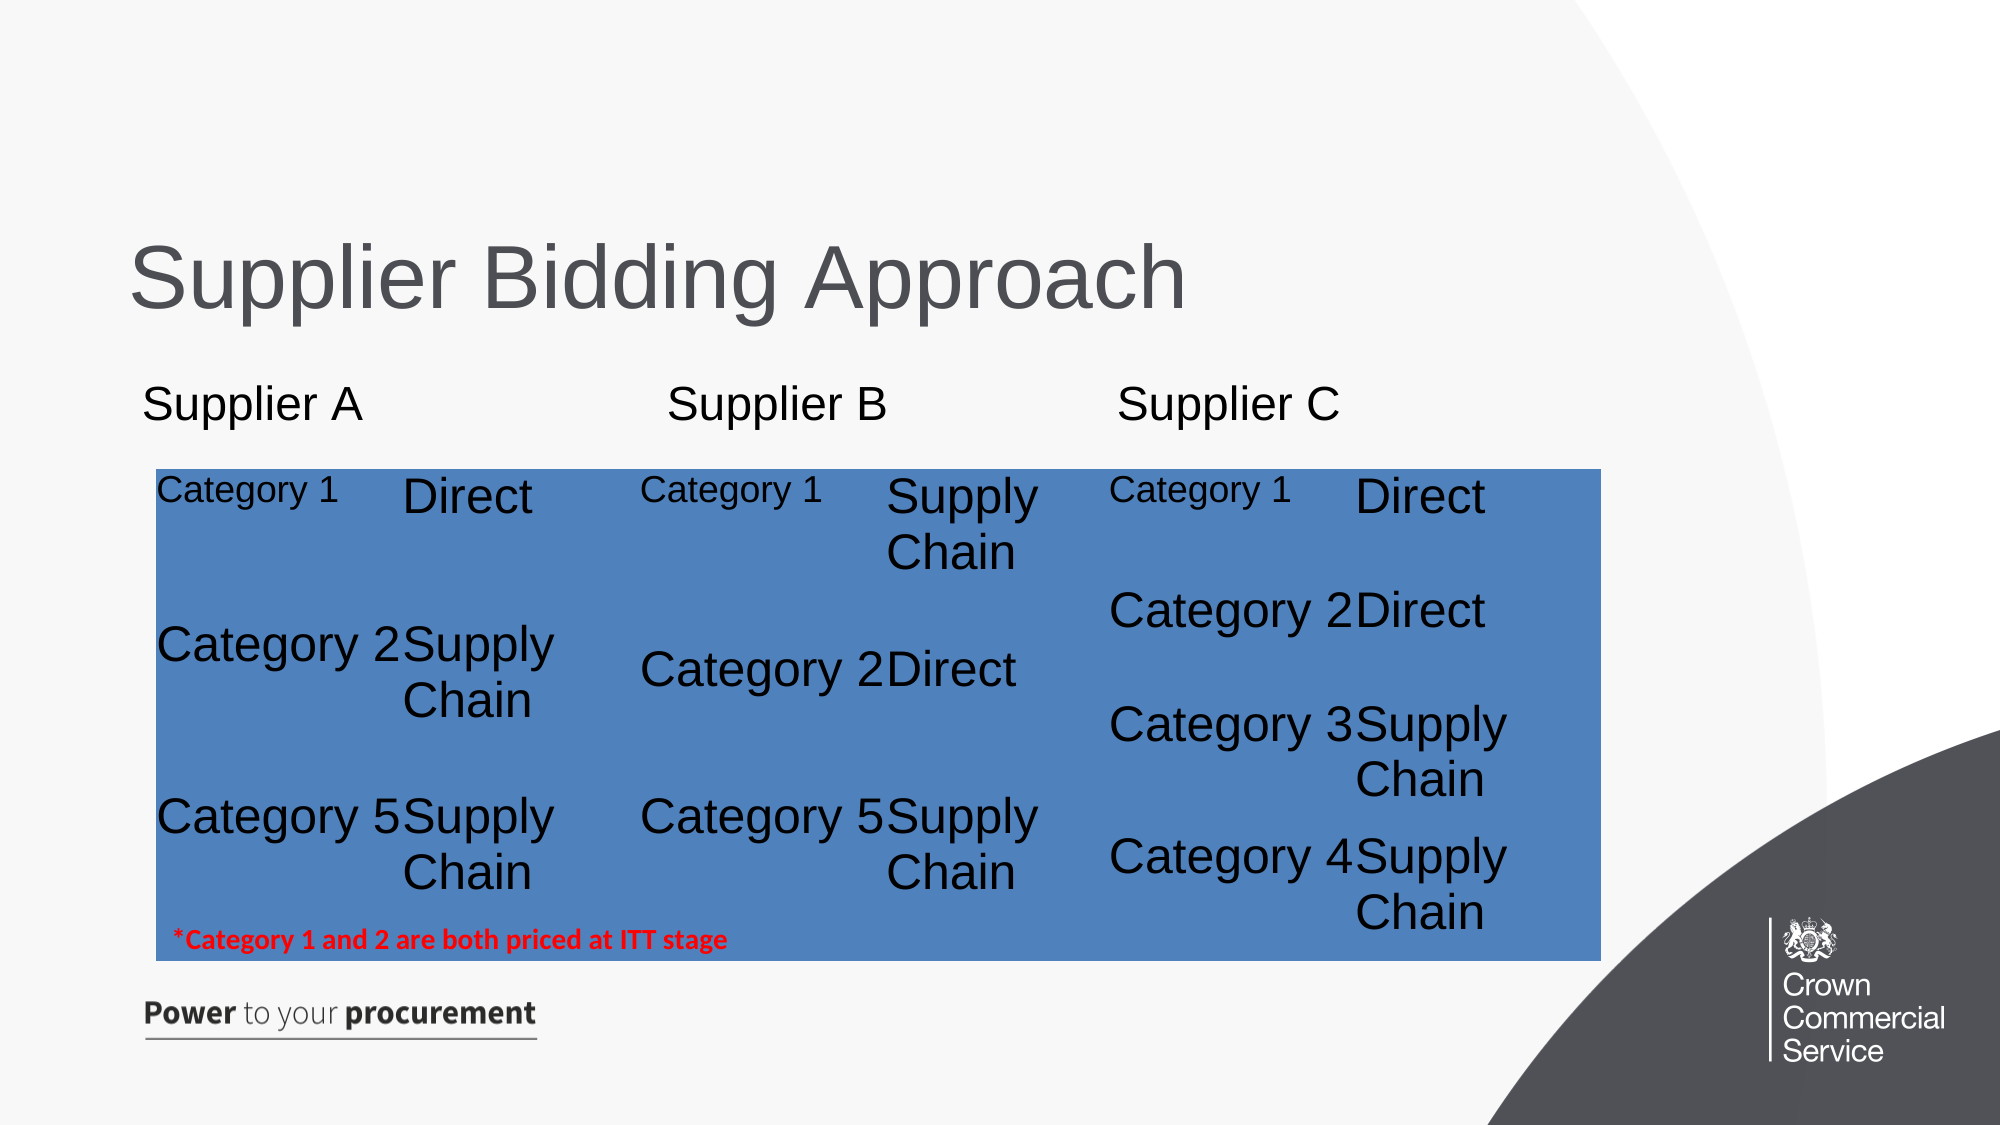

# Supplier Bidding Approach
Supplier A					Supplier B				Supplier C
| Category 1 | Direct |
| --- | --- |
| Category 2 | Direct |
| Category 3 | Supply Chain |
| Category 4 | Supply Chain |
| Category 1 | Direct |
| --- | --- |
| Category 2 | Supply Chain |
| Category 5 | Supply Chain |
| Category 1 | Supply Chain |
| --- | --- |
| Category 2 | Direct |
| Category 5 | Supply Chain |
*Category 1 and 2 are both priced at ITT stage